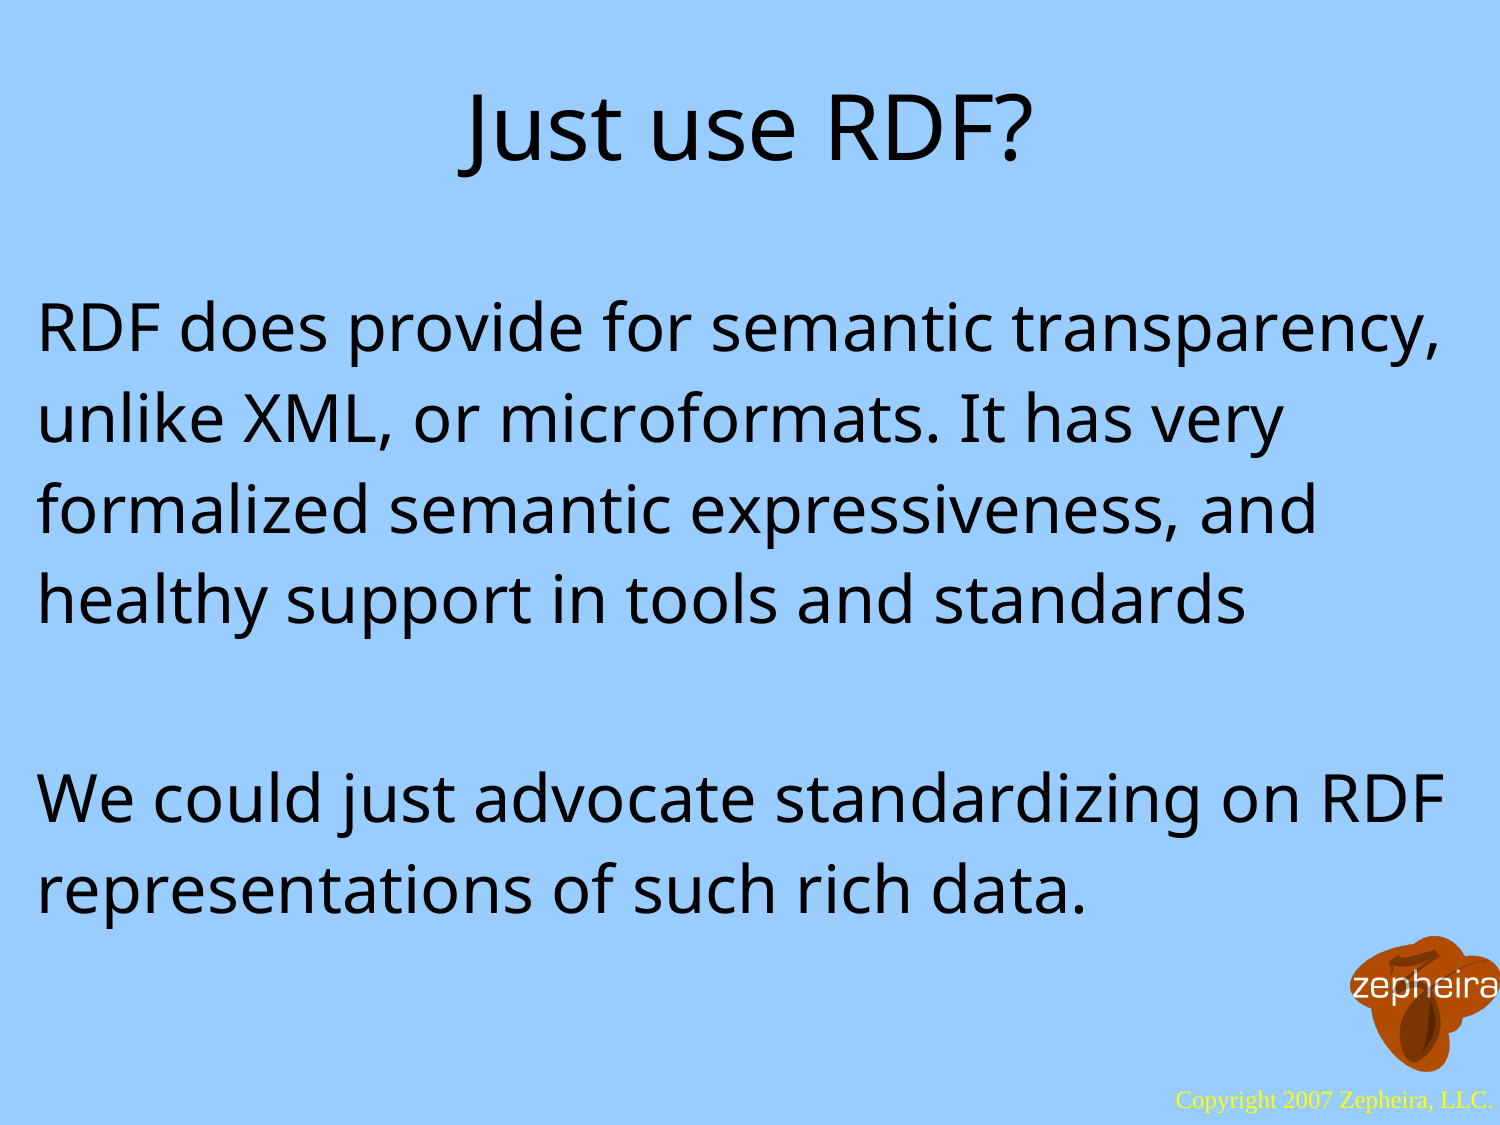

# Just use RDF?
RDF does provide for semantic transparency, unlike XML, or microformats. It has very formalized semantic expressiveness, and healthy support in tools and standards
We could just advocate standardizing on RDF representations of such rich data.